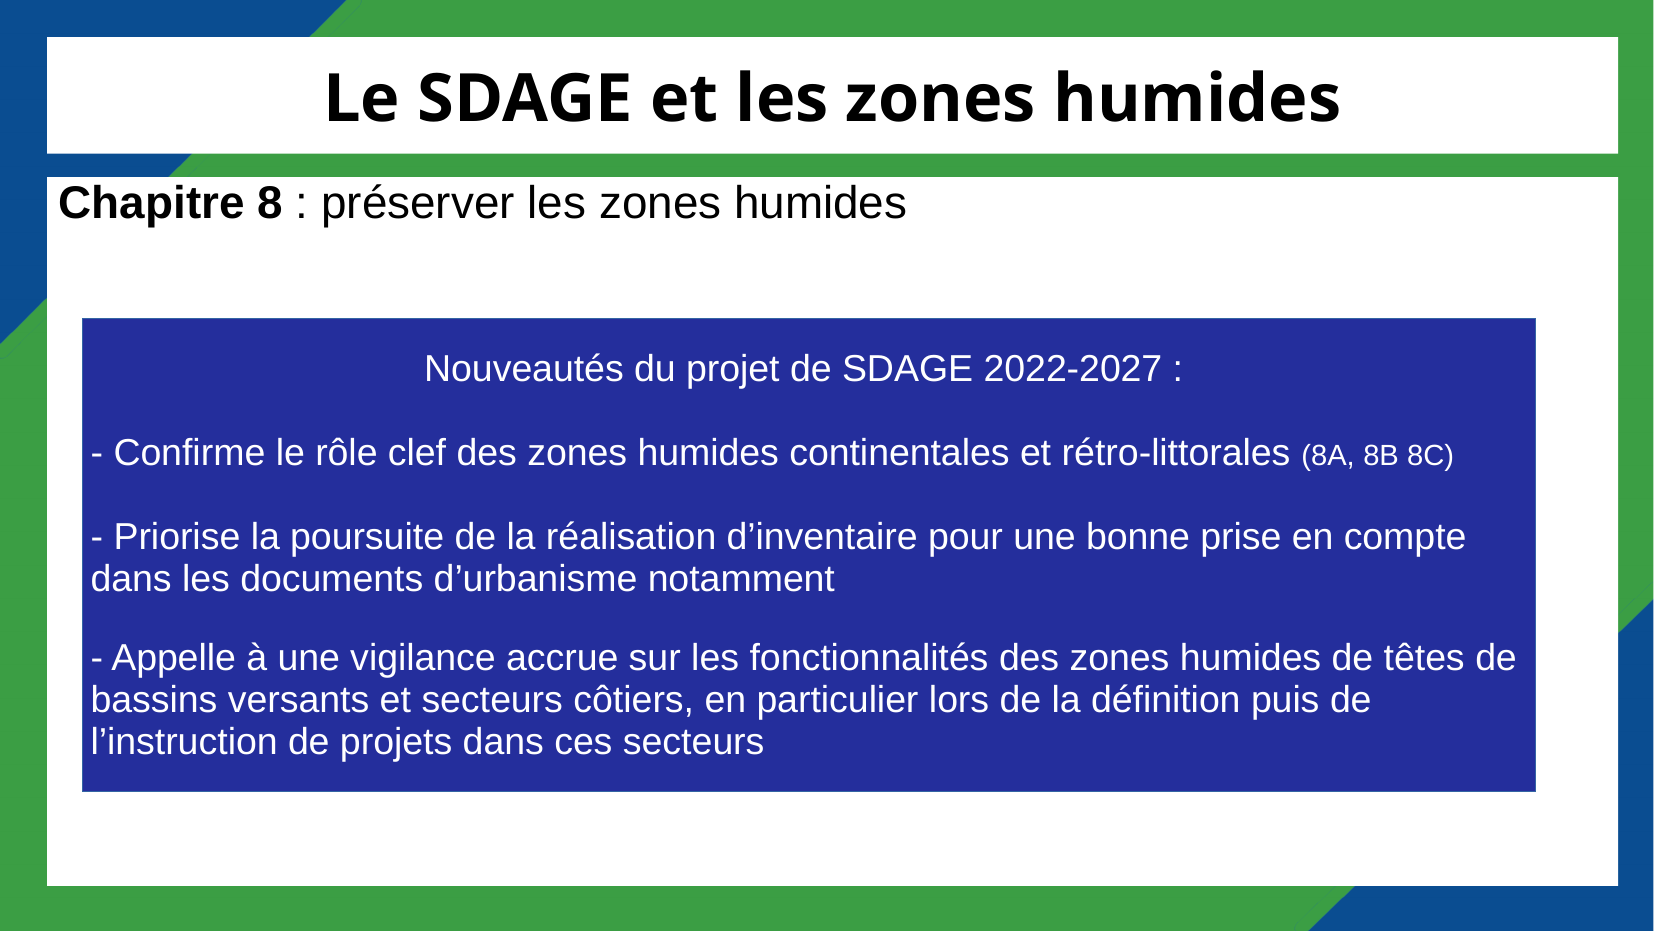

# Le SDAGE et les zones humides
Chapitre 8 : préserver les zones humides
Nouveautés du projet de SDAGE 2022-2027 :
- Confirme le rôle clef des zones humides continentales et rétro-littorales (8A, 8B 8C)
- Priorise la poursuite de la réalisation d’inventaire pour une bonne prise en compte
dans les documents d’urbanisme notamment
- Appelle à une vigilance accrue sur les fonctionnalités des zones humides de têtes de
bassins versants et secteurs côtiers, en particulier lors de la définition puis de
l’instruction de projets dans ces secteurs